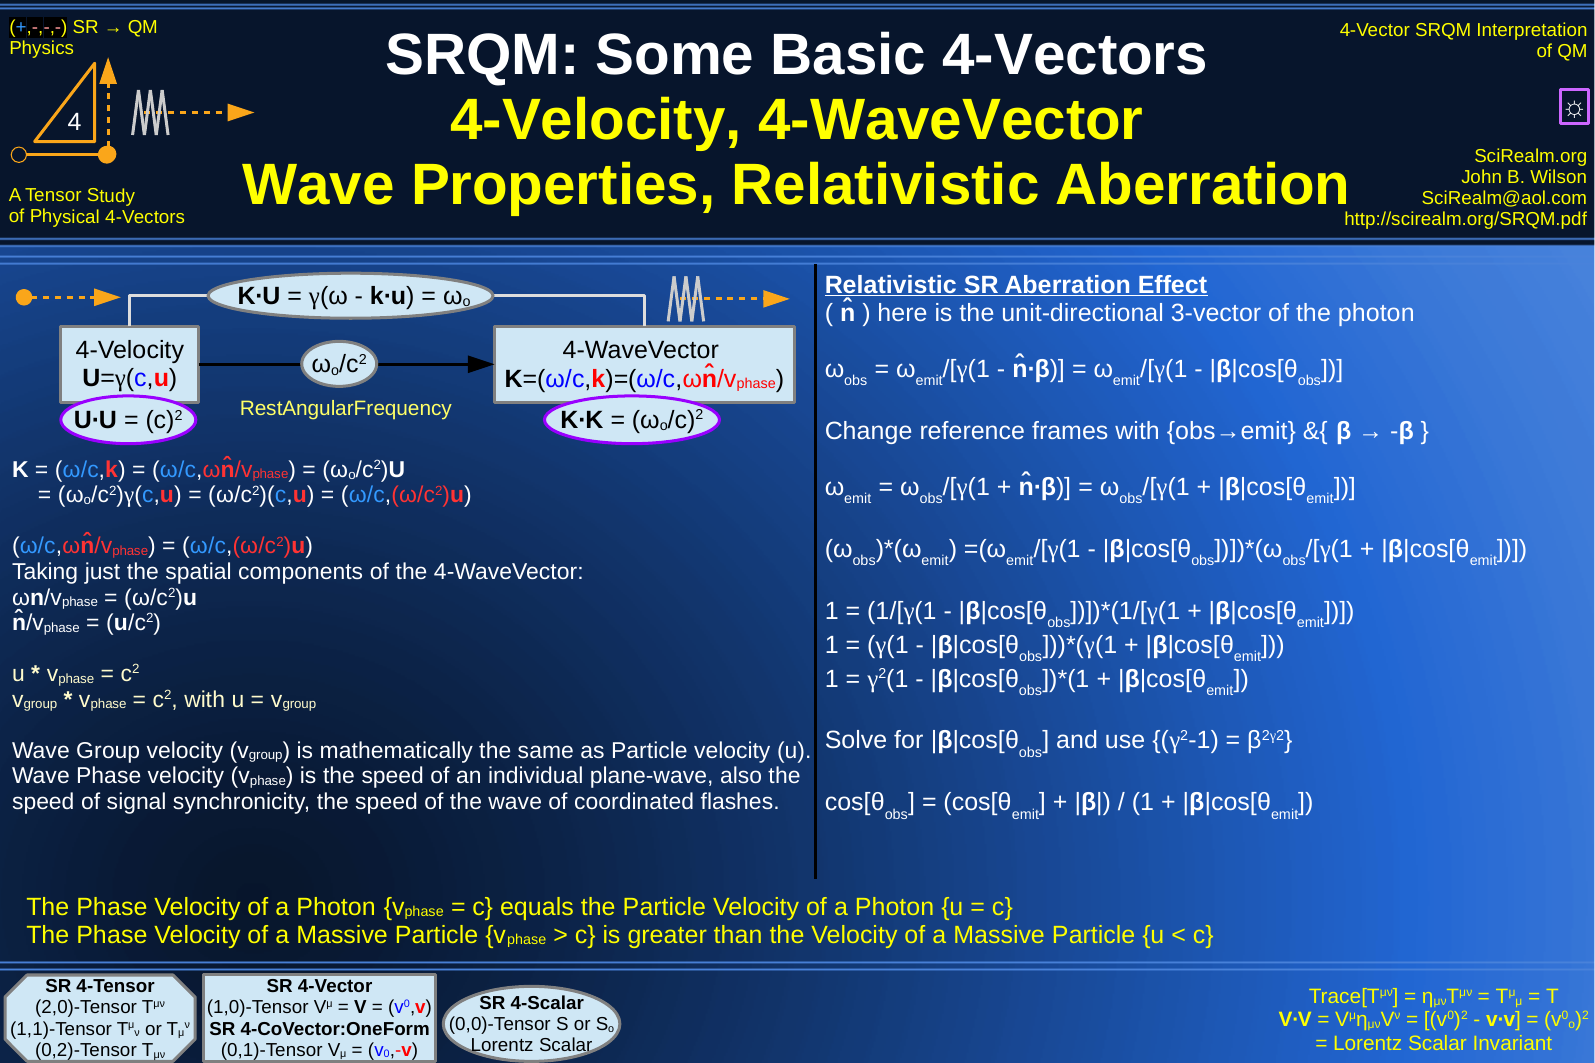

# SRQM: Some Basic 4-Vectors 4-Velocity, 4-WaveVector Wave Properties, Relativistic Aberration
(+,-,-,-) SR → QM
Physics
A Tensor Study
of Physical 4-Vectors
4-Vector SRQM Interpretation
of QM
SciRealm.org
John B. Wilson
SciRealm@aol.com
http://scirealm.org/SRQM.pdf
4
☼
Relativistic SR Aberration Effect
( n̂ ) here is the unit-directional 3-vector of the photon
ωobs = ωemit/[γ(1 - n̂∙β)] = ωemit/[γ(1 - |β|cos[θobs])]
Change reference frames with {obs→emit} &{ β → -β }
ωemit = ωobs/[γ(1 + n̂∙β)] = ωobs/[γ(1 + |β|cos[θemit])]
(ωobs)*(ωemit) =(ωemit/[γ(1 - |β|cos[θobs])])*(ωobs/[γ(1 + |β|cos[θemit])])
1 = (1/[γ(1 - |β|cos[θobs])])*(1/[γ(1 + |β|cos[θemit])])
1 = (γ(1 - |β|cos[θobs]))*(γ(1 + |β|cos[θemit]))
1 = γ2(1 - |β|cos[θobs])*(1 + |β|cos[θemit])
Solve for |β|cos[θobs] and use {(γ2-1) = β2γ2}
cos[θobs] = (cos[θemit] + |β|) / (1 + |β|cos[θemit])
 K∙U = γ(ω - k∙u) = ωo
4-Velocity
U=γ(c,u)
4-WaveVector
K=(ω/c,k)=(ω/c,ωn̂/vphase)
ωo/c2
RestAngularFrequency
U∙U = (c)2
K∙K = (ωo/c)2
K = (ω/c,k) = (ω/c,ωn̂/vphase) = (ωo/c2)U
 = (ωo/c2)γ(c,u) = (ω/c2)(c,u) = (ω/c,(ω/c2)u)
(ω/c,ωn̂/vphase) = (ω/c,(ω/c2)u)
Taking just the spatial components of the 4-WaveVector:
ωn/vphase = (ω/c2)u
n̂/vphase = (u/c2)
u * vphase = c2
vgroup * vphase = c2, with u = vgroup
Wave Group velocity (vgroup) is mathematically the same as Particle velocity (u).
Wave Phase velocity (vphase) is the speed of an individual plane-wave, also the speed of signal synchronicity, the speed of the wave of coordinated flashes.
The Phase Velocity of a Photon {vphase = c} equals the Particle Velocity of a Photon {u = c}
The Phase Velocity of a Massive Particle {vphase > c} is greater than the Velocity of a Massive Particle {u < c}
SR 4-Tensor
(2,0)-Tensor Tμν
(1,1)-Tensor Tμν or Tμν
(0,2)-Tensor Tμν
SR 4-Vector
(1,0)-Tensor Vμ = V = (v0,v)
SR 4-CoVector:OneForm
(0,1)-Tensor Vμ = (v0,-v)
Trace[Tμν] = ημνTμν = Tμμ = T
V∙V = VμημνVν = [(v0)2 - v∙v] = (v0o)2
= Lorentz Scalar Invariant
SR 4-Scalar
(0,0)-Tensor S or So
Lorentz Scalar